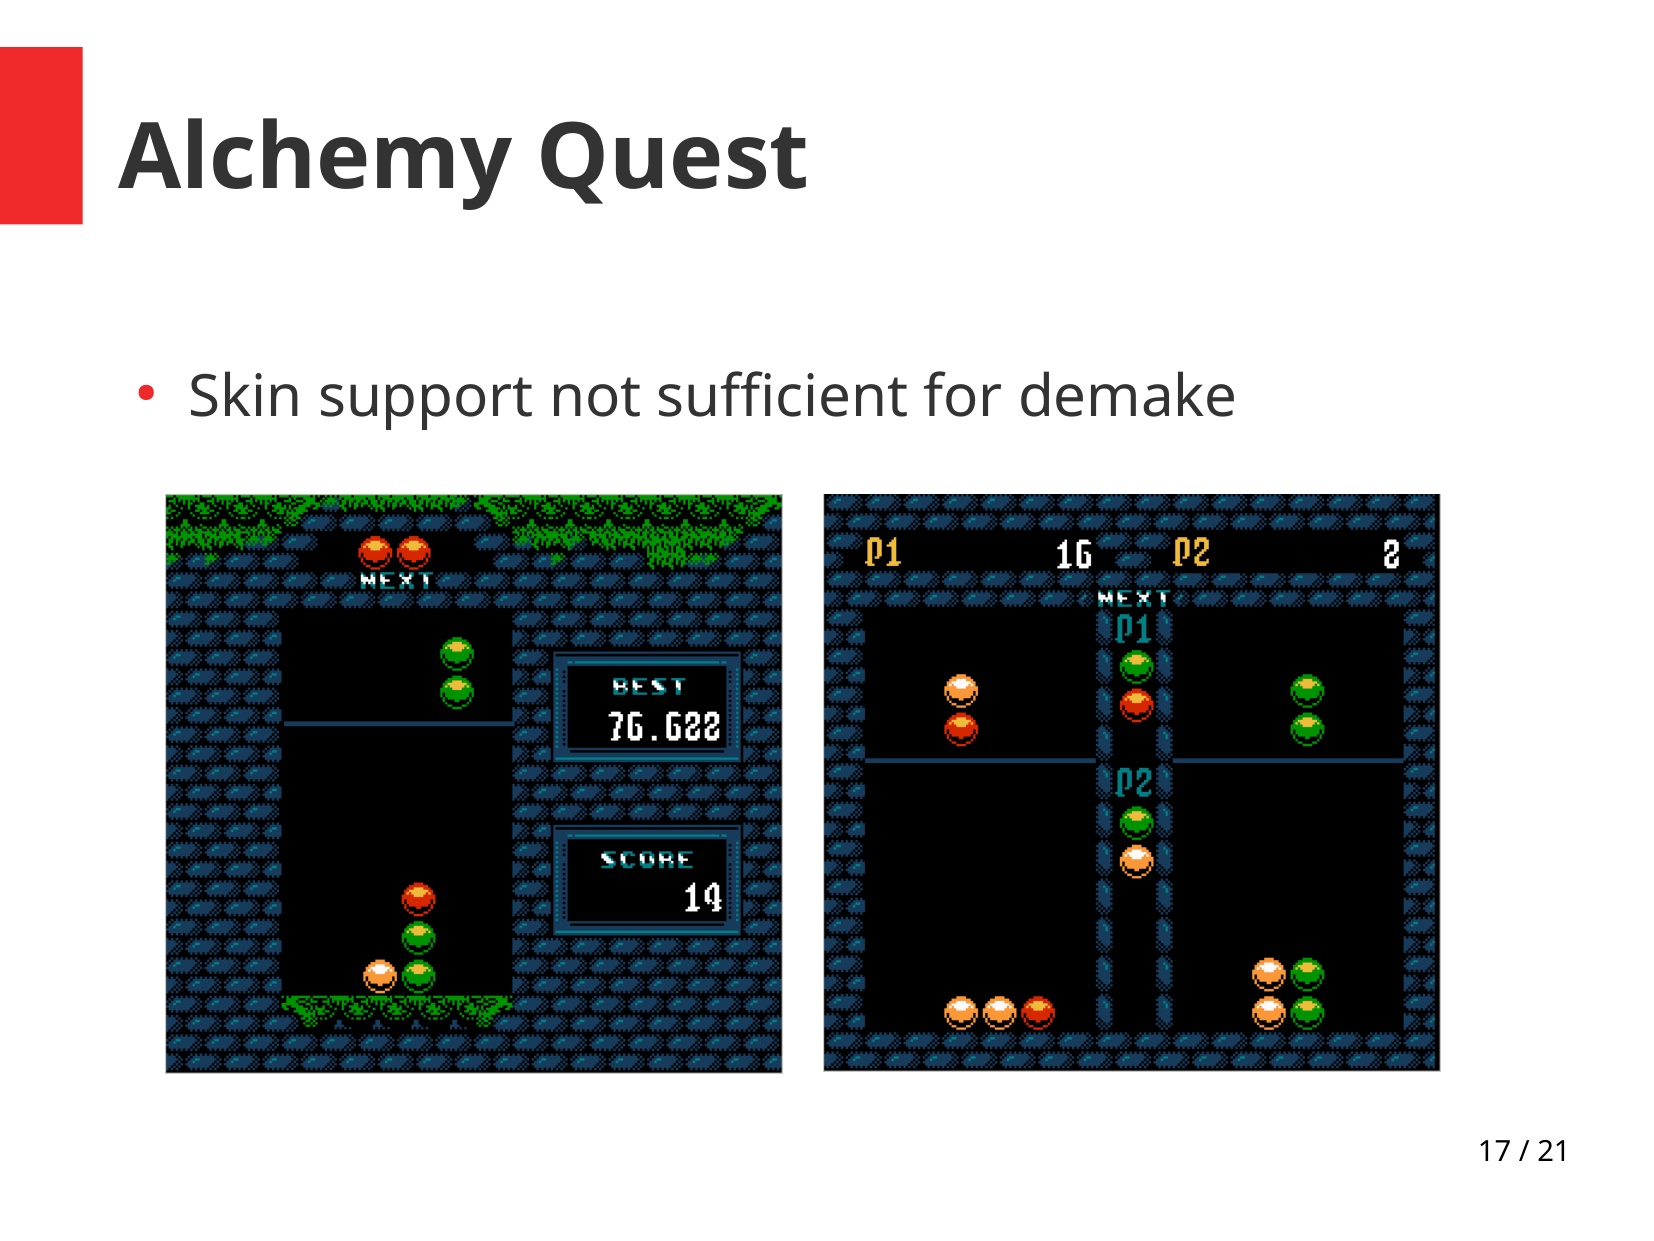

# Alchemy Quest
Skin support not sufficient for demake
17